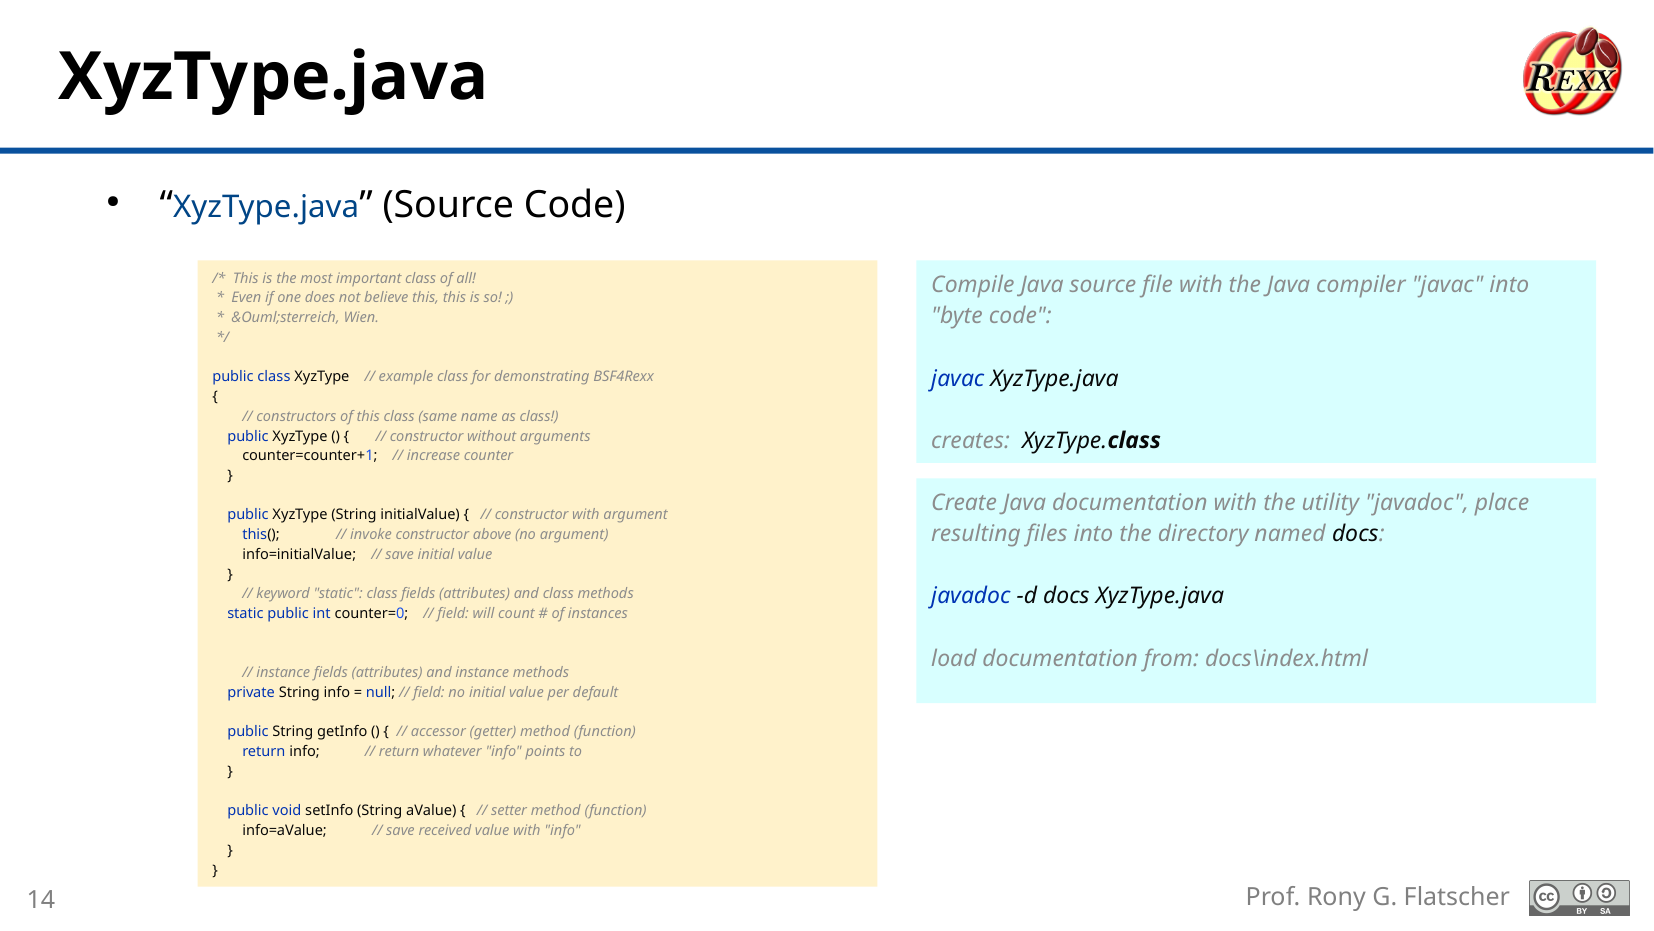

XyzType.java
# “XyzType.java” (Source Code)
/* This is the most important class of all!
 * Even if one does not believe this, this is so! ;)
 * &Ouml;sterreich, Wien.
 */
public class XyzType // example class for demonstrating BSF4Rexx
{
 // constructors of this class (same name as class!)
 public XyzType () { // constructor without arguments
 counter=counter+1; // increase counter
 }
 public XyzType (String initialValue) { // constructor with argument
 this(); // invoke constructor above (no argument)
 info=initialValue; // save initial value
 }
 // keyword "static": class fields (attributes) and class methods
 static public int counter=0; // field: will count # of instances
 // instance fields (attributes) and instance methods
 private String info = null; // field: no initial value per default
 public String getInfo () { // accessor (getter) method (function)
 return info; // return whatever "info" points to
 }
 public void setInfo (String aValue) { // setter method (function)
 info=aValue; // save received value with "info"
 }
}
Compile Java source file with the Java compiler "javac" into "byte code":
javac XyzType.java
creates: XyzType.class
Create Java documentation with the utility "javadoc", place resulting files into the directory named docs:
javadoc -d docs XyzType.java
load documentation from: docs\index.html